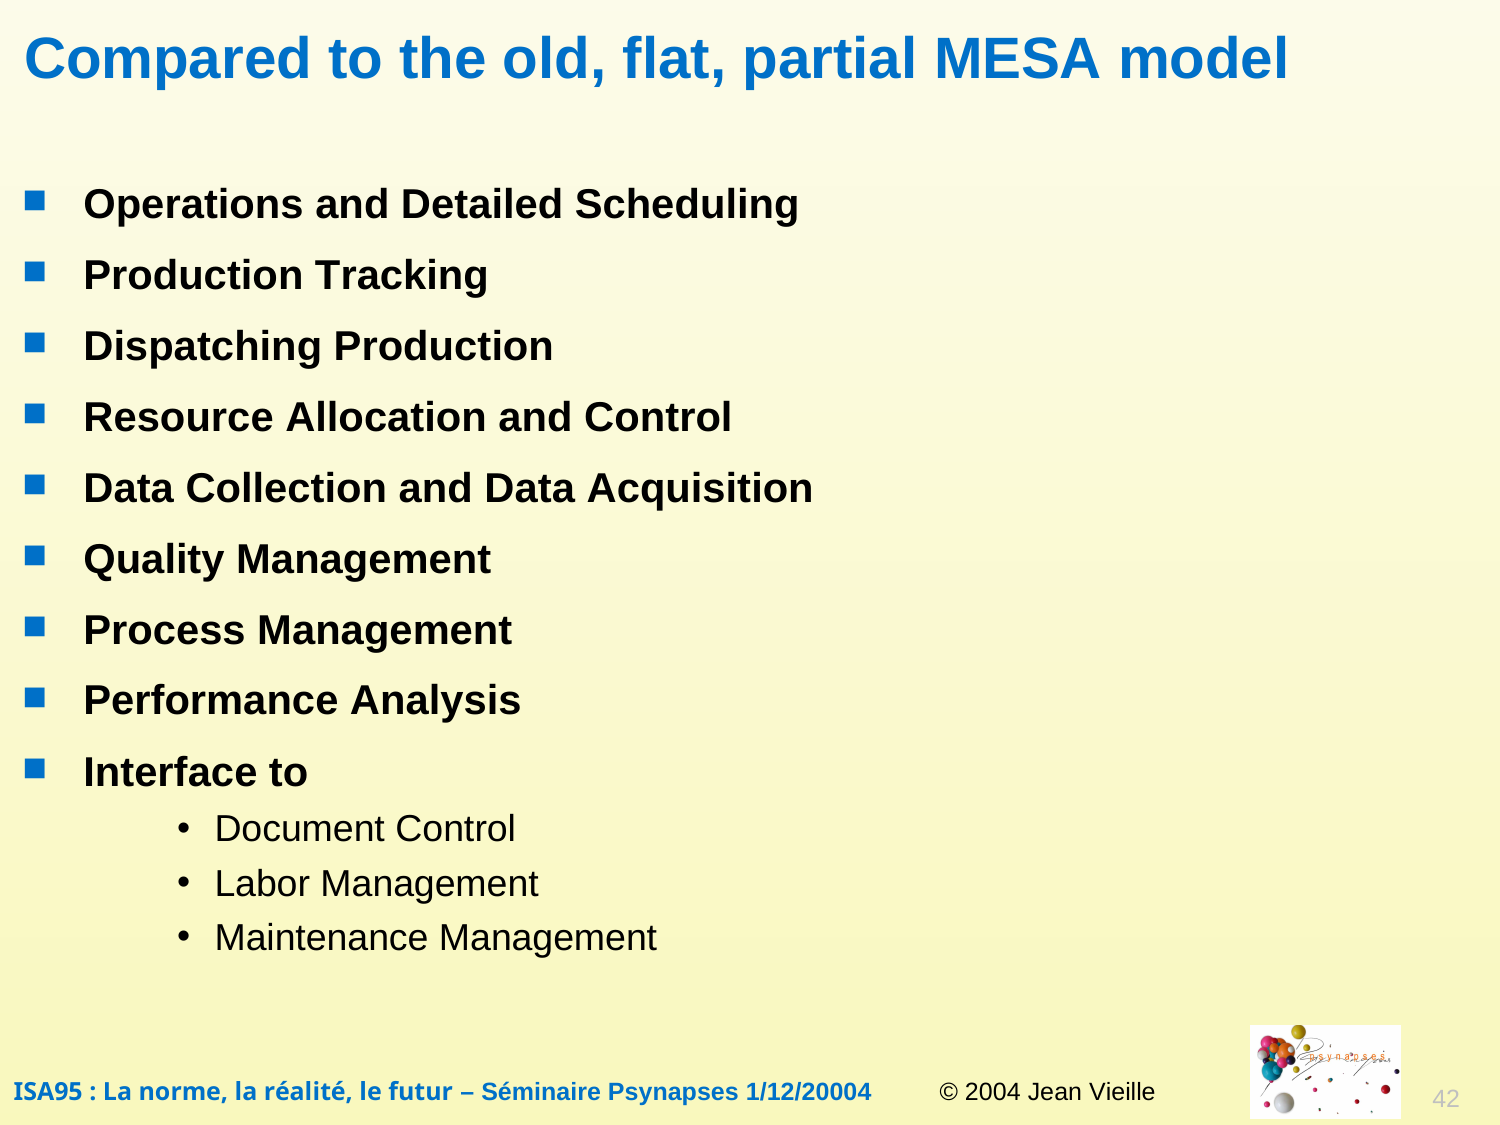

# Compared to the old, flat, partial MESA model
Operations and Detailed Scheduling
Production Tracking
Dispatching Production
Resource Allocation and Control
Data Collection and Data Acquisition
Quality Management
Process Management
Performance Analysis
Interface to
Document Control
Labor Management
Maintenance Management